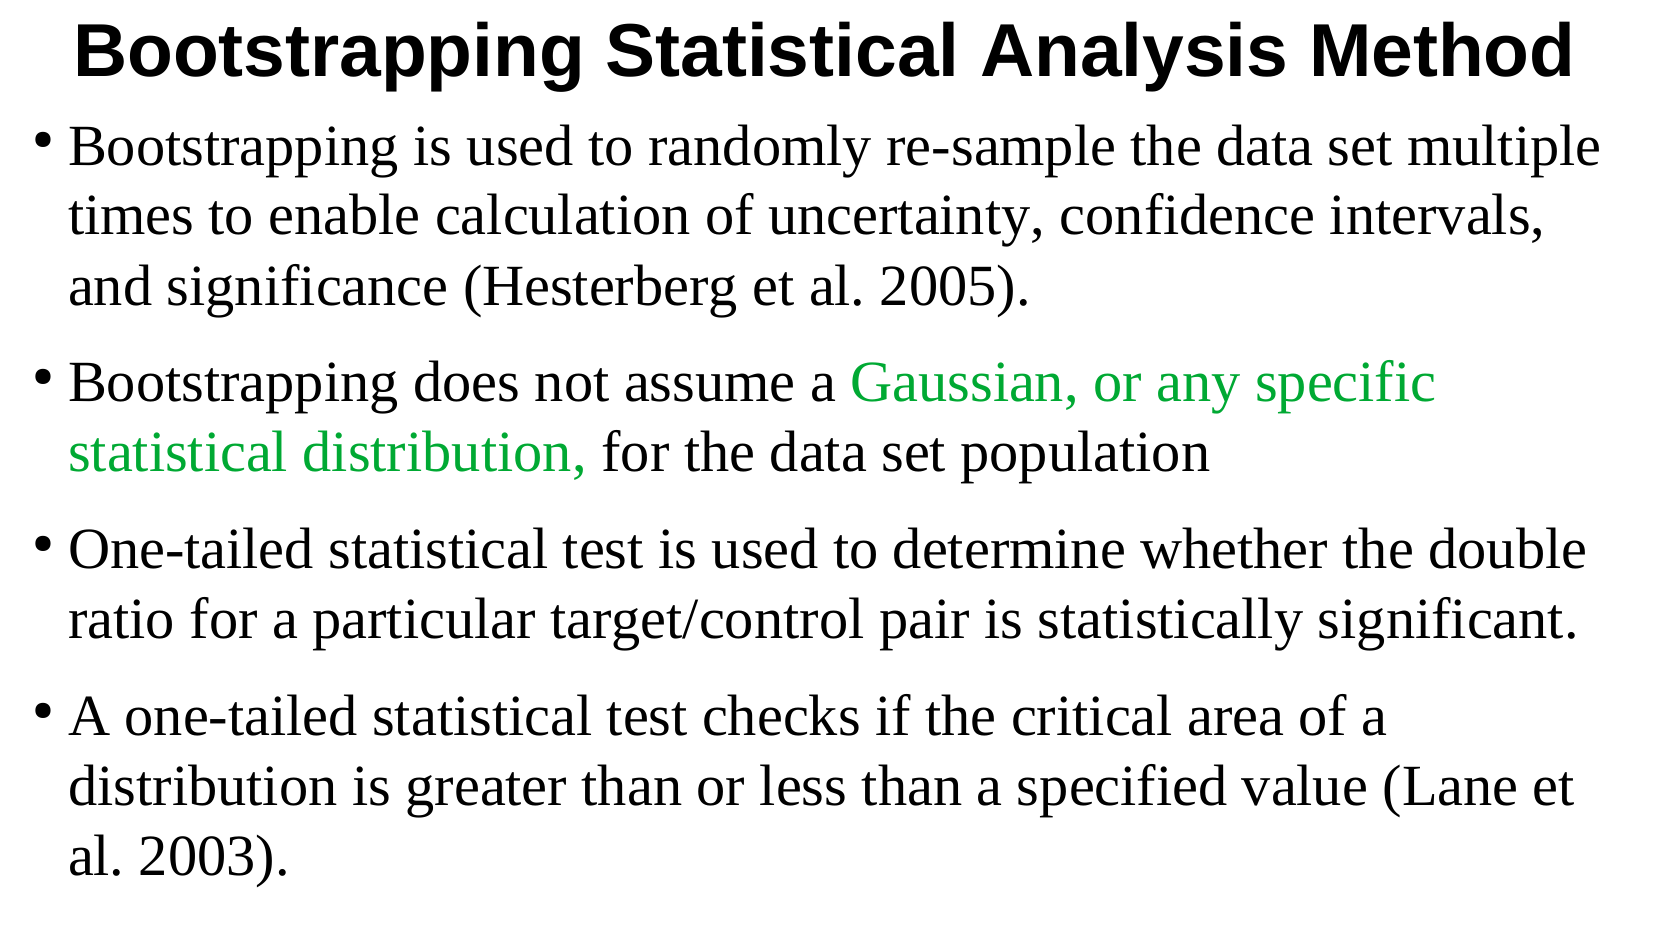

# Bootstrapping Statistical Analysis Method
Bootstrapping is used to randomly re-sample the data set multiple times to enable calculation of uncertainty, confidence intervals, and significance (Hesterberg et al. 2005).
Bootstrapping does not assume a Gaussian, or any specific statistical distribution, for the data set population
One-tailed statistical test is used to determine whether the double ratio for a particular target/control pair is statistically significant.
A one-tailed statistical test checks if the critical area of a distribution is greater than or less than a specified value (Lane et al. 2003).